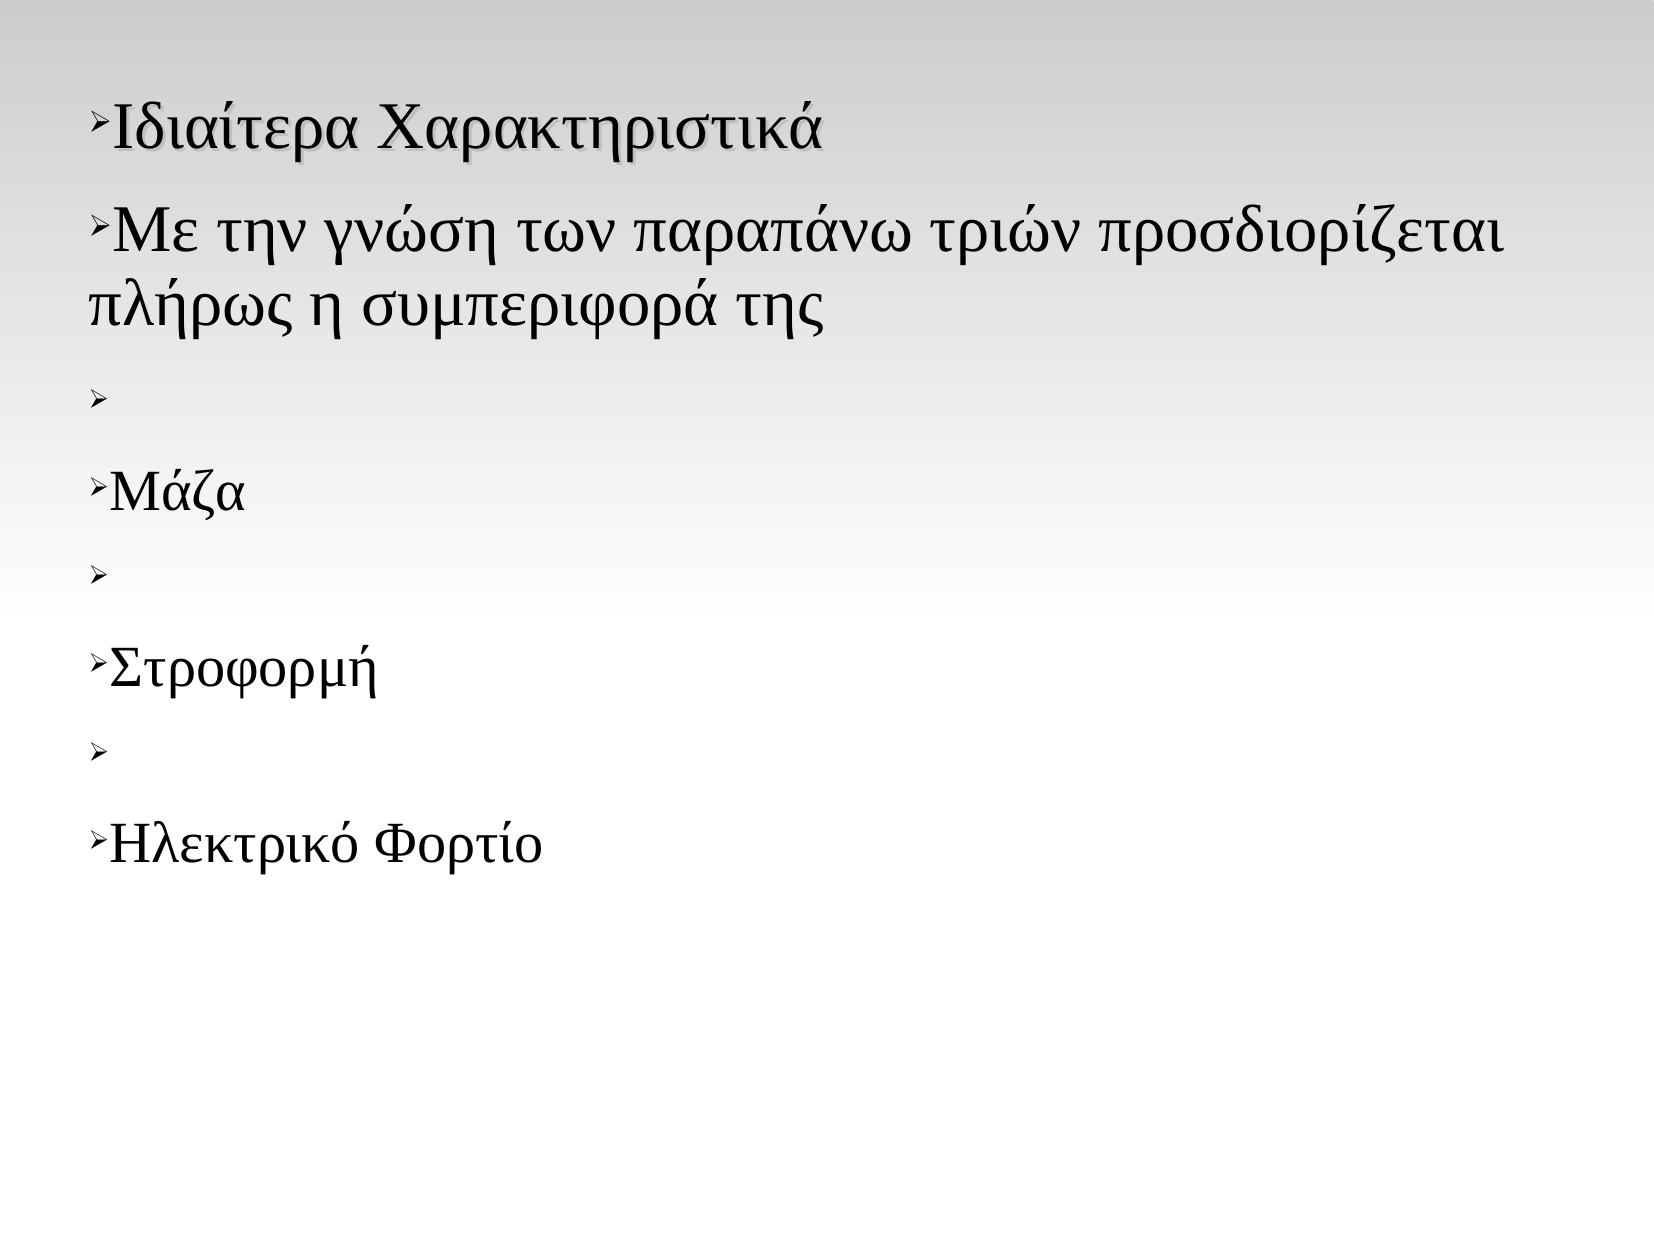

# Ιδιαίτερα Χαρακτηριστικά
Με την γνώση των παραπάνω τριών προσδιορίζεται πλήρως η συμπεριφορά της
Μάζα
Στροφορμή
Ηλεκτρικό Φορτίο